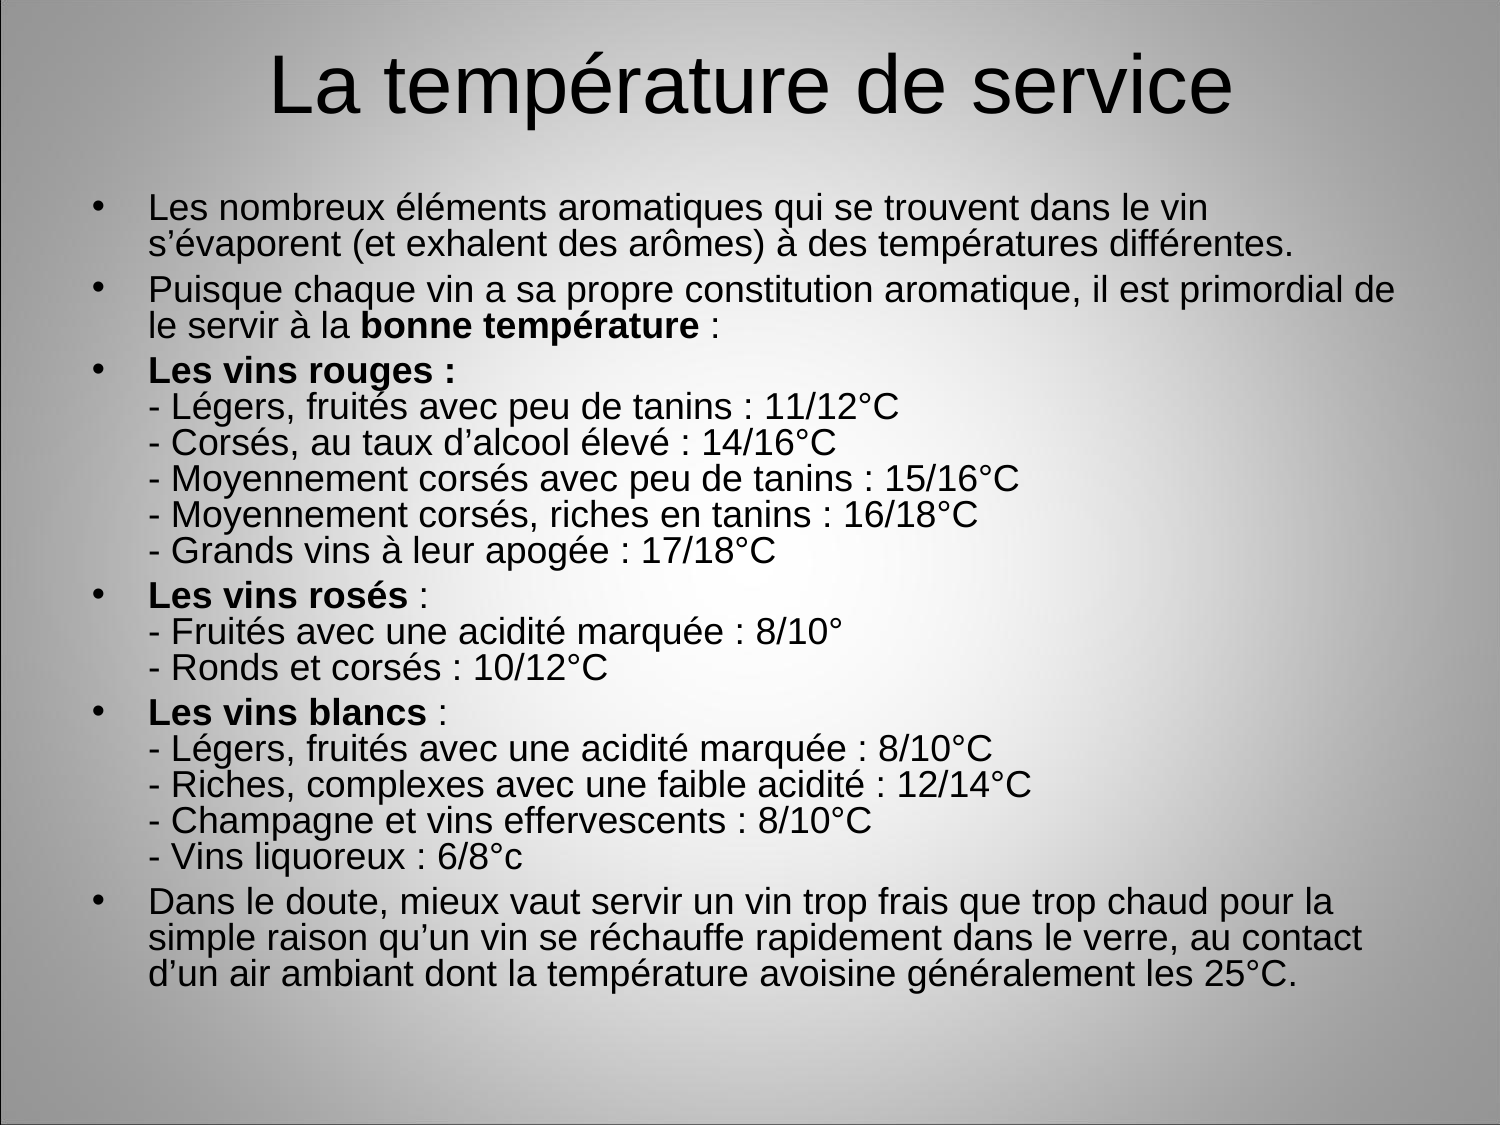

# La température de service
Les nombreux éléments aromatiques qui se trouvent dans le vin s’évaporent (et exhalent des arômes) à des températures différentes.
Puisque chaque vin a sa propre constitution aromatique, il est primordial de le servir à la bonne température :
Les vins rouges :
- Légers, fruités avec peu de tanins : 11/12°C
- Corsés, au taux d’alcool élevé : 14/16°C
- Moyennement corsés avec peu de tanins : 15/16°C
- Moyennement corsés, riches en tanins : 16/18°C
- Grands vins à leur apogée : 17/18°C
Les vins rosés :
- Fruités avec une acidité marquée : 8/10°
- Ronds et corsés : 10/12°C
Les vins blancs :
- Légers, fruités avec une acidité marquée : 8/10°C
- Riches, complexes avec une faible acidité : 12/14°C
- Champagne et vins effervescents : 8/10°C
- Vins liquoreux : 6/8°c
Dans le doute, mieux vaut servir un vin trop frais que trop chaud pour la simple raison qu’un vin se réchauffe rapidement dans le verre, au contact d’un air ambiant dont la température avoisine généralement les 25°C.